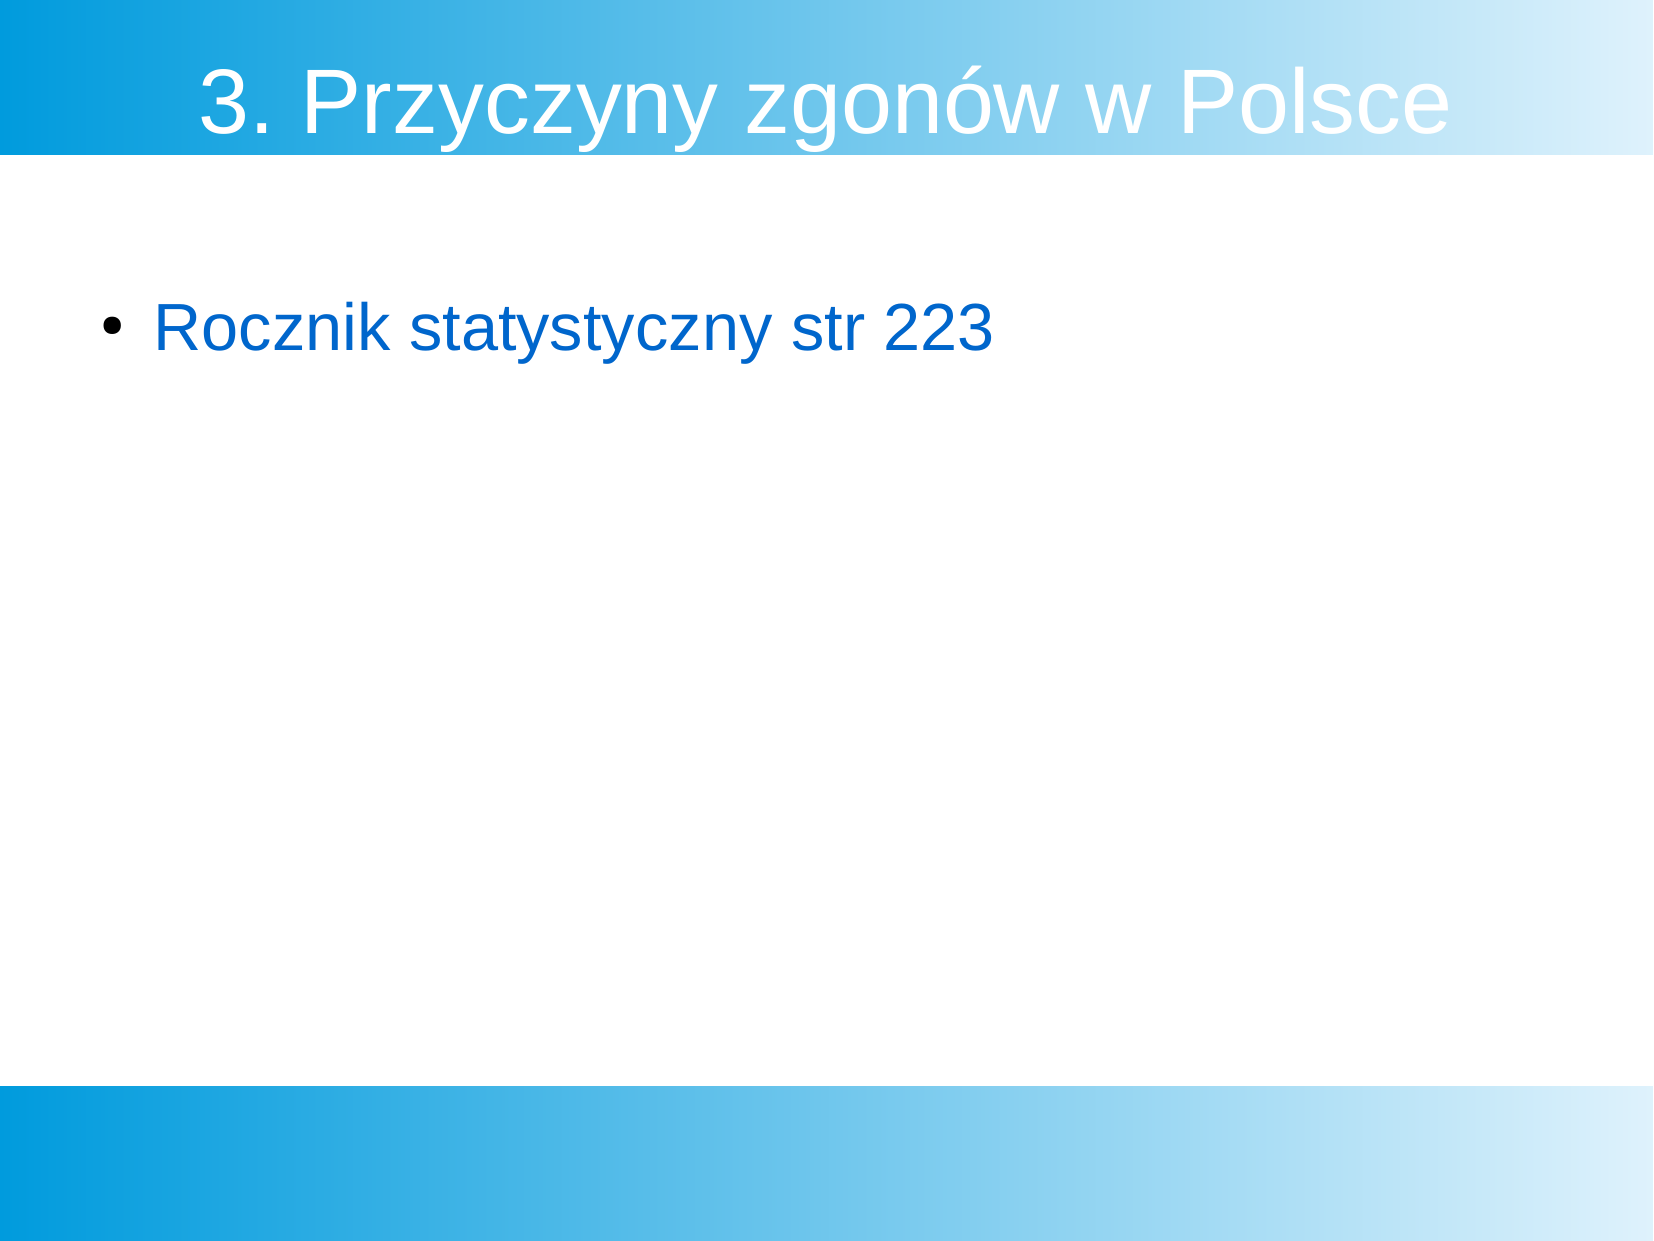

# 3. Przyczyny zgonów w Polsce
Rocznik statystyczny str 223